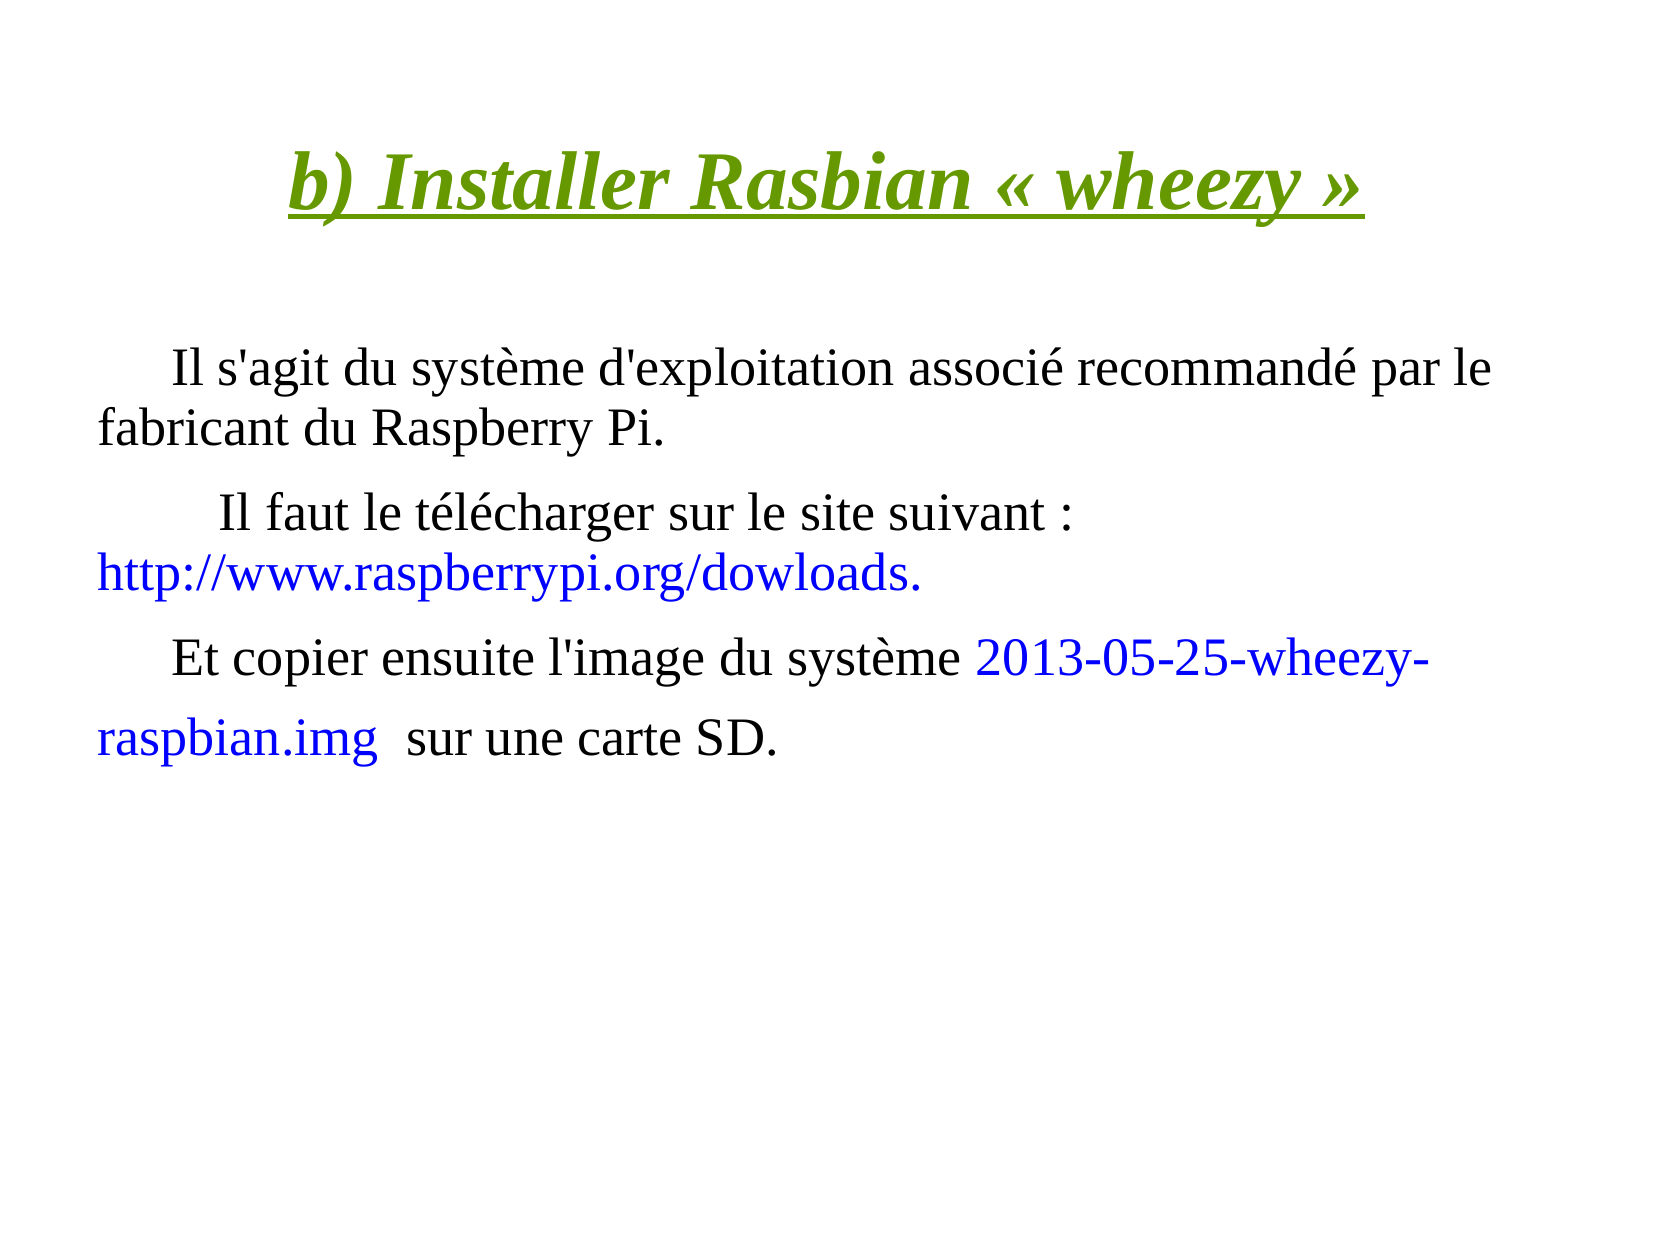

# b) Installer Rasbian « wheezy »
	Il s'agit du système d'exploitation associé recommandé par le fabricant du Raspberry Pi.
         Il faut le télécharger sur le site suivant : http://www.raspberrypi.org/dowloads.
	Et copier ensuite l'image du système 2013-05-25-wheezy-raspbian.img  sur une carte SD.